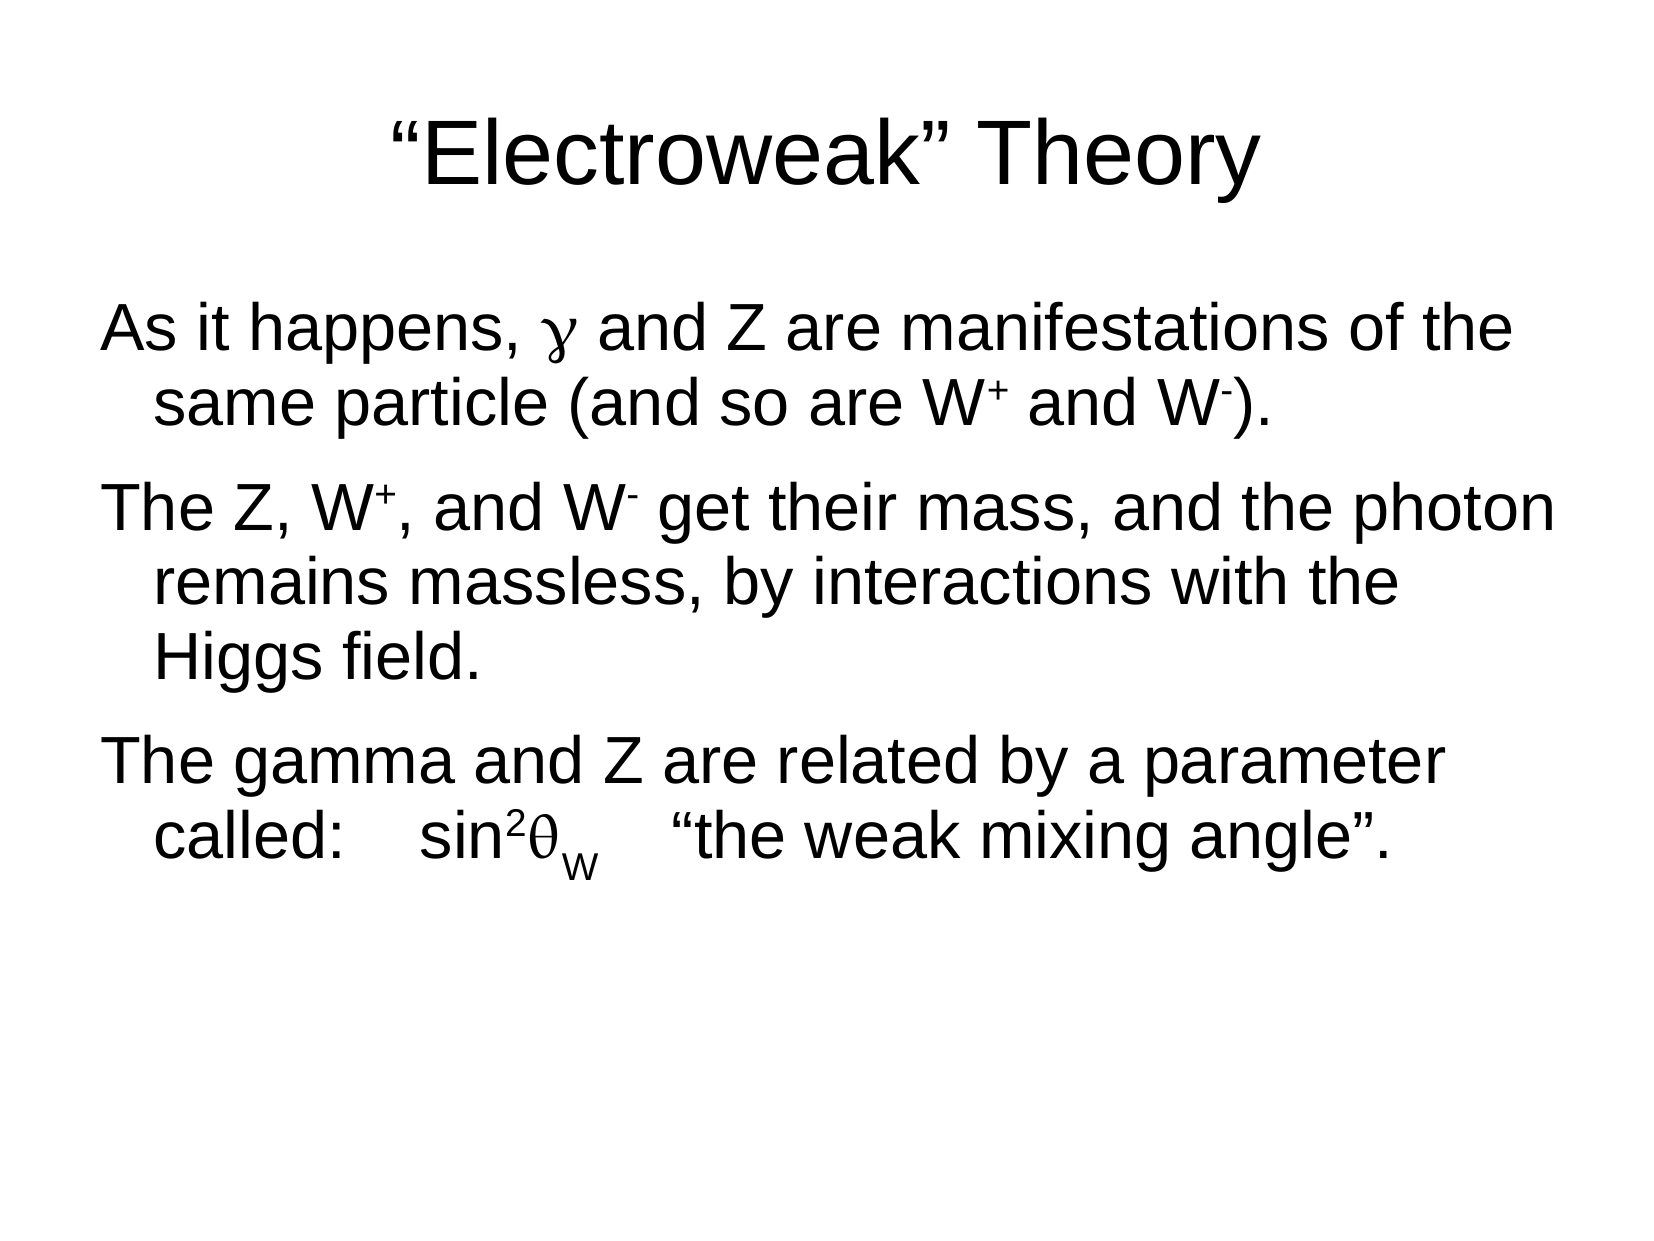

“Electroweak” Theory
# As it happens,  and Z are manifestations of the same particle (and so are W+ and W-).
The Z, W+, and W- get their mass, and the photon remains massless, by interactions with the Higgs field.
The gamma and Z are related by a parameter called: sin2W “the weak mixing angle”.